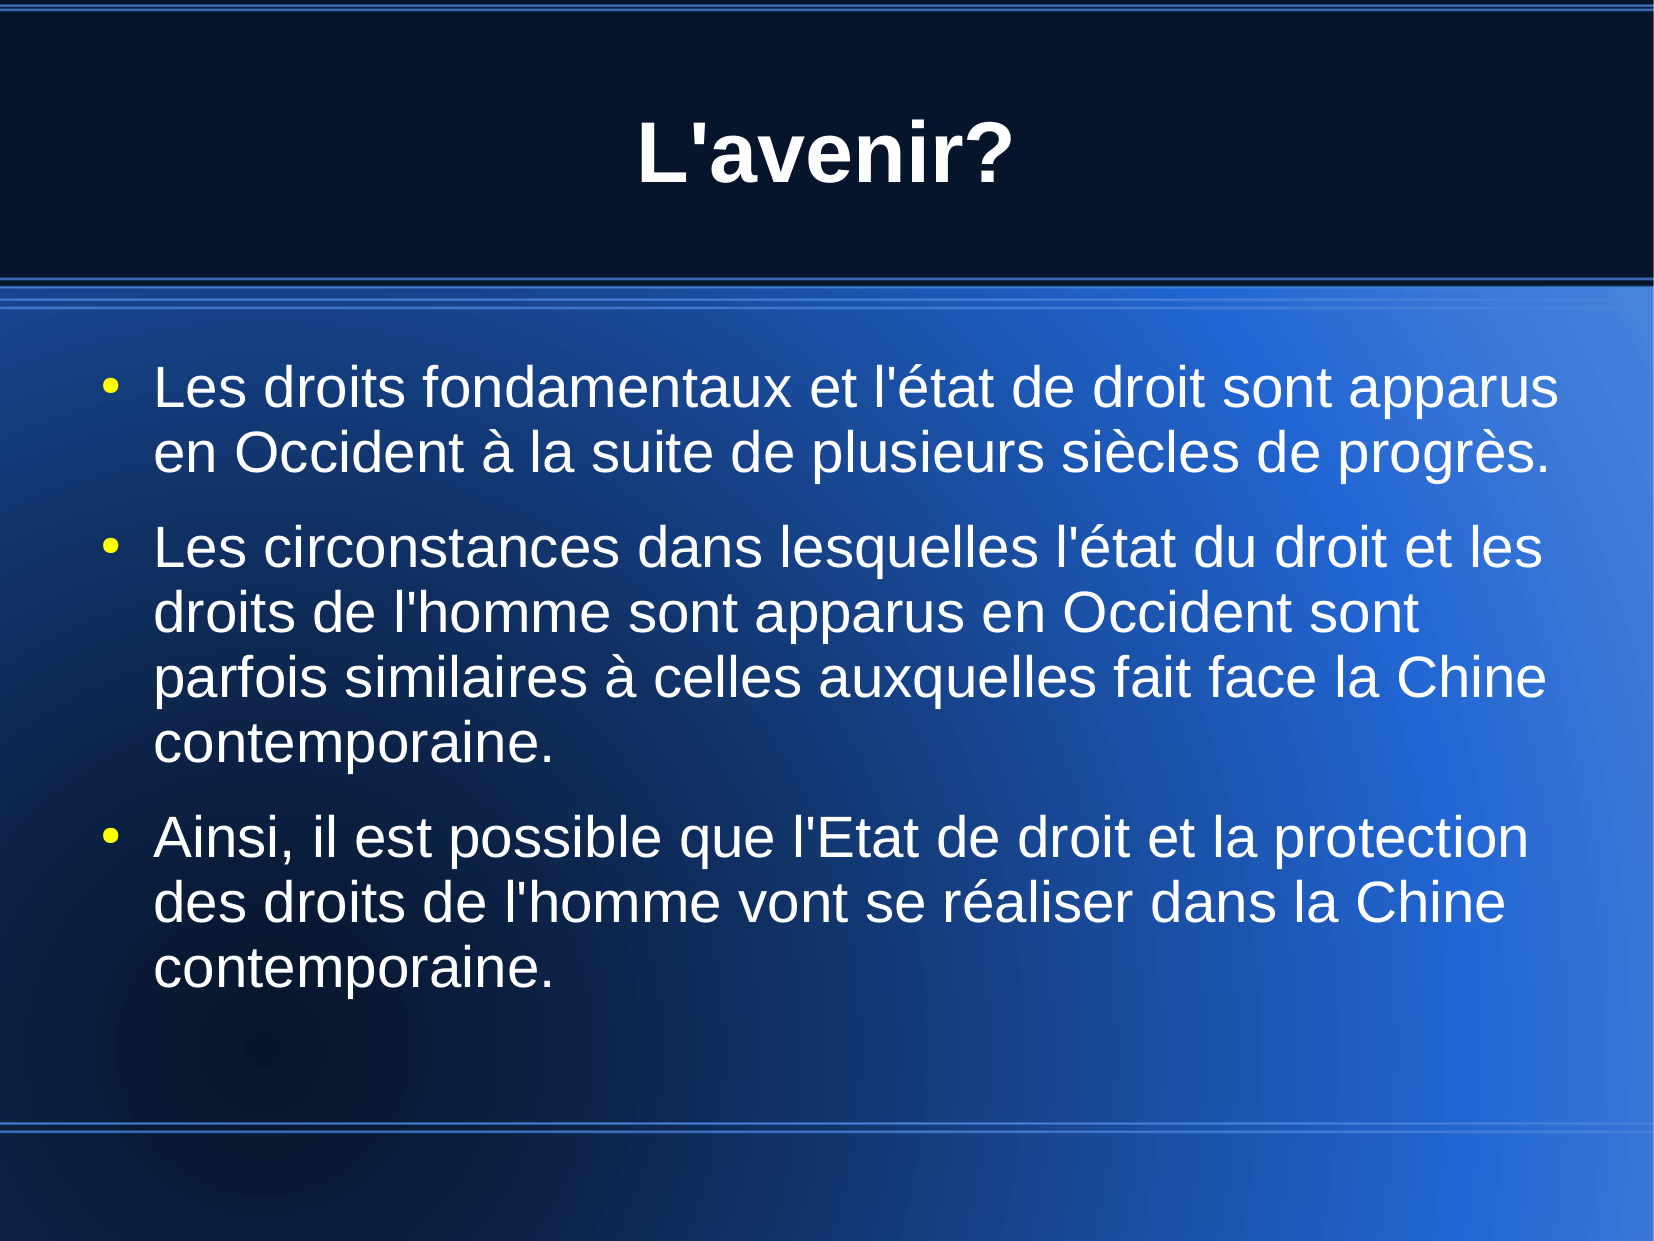

# L'avenir?
Les droits fondamentaux et l'état de droit sont apparus en Occident à la suite de plusieurs siècles de progrès.
Les circonstances dans lesquelles l'état du droit et les droits de l'homme sont apparus en Occident sont parfois similaires à celles auxquelles fait face la Chine contemporaine.
Ainsi, il est possible que l'Etat de droit et la protection des droits de l'homme vont se réaliser dans la Chine contemporaine.